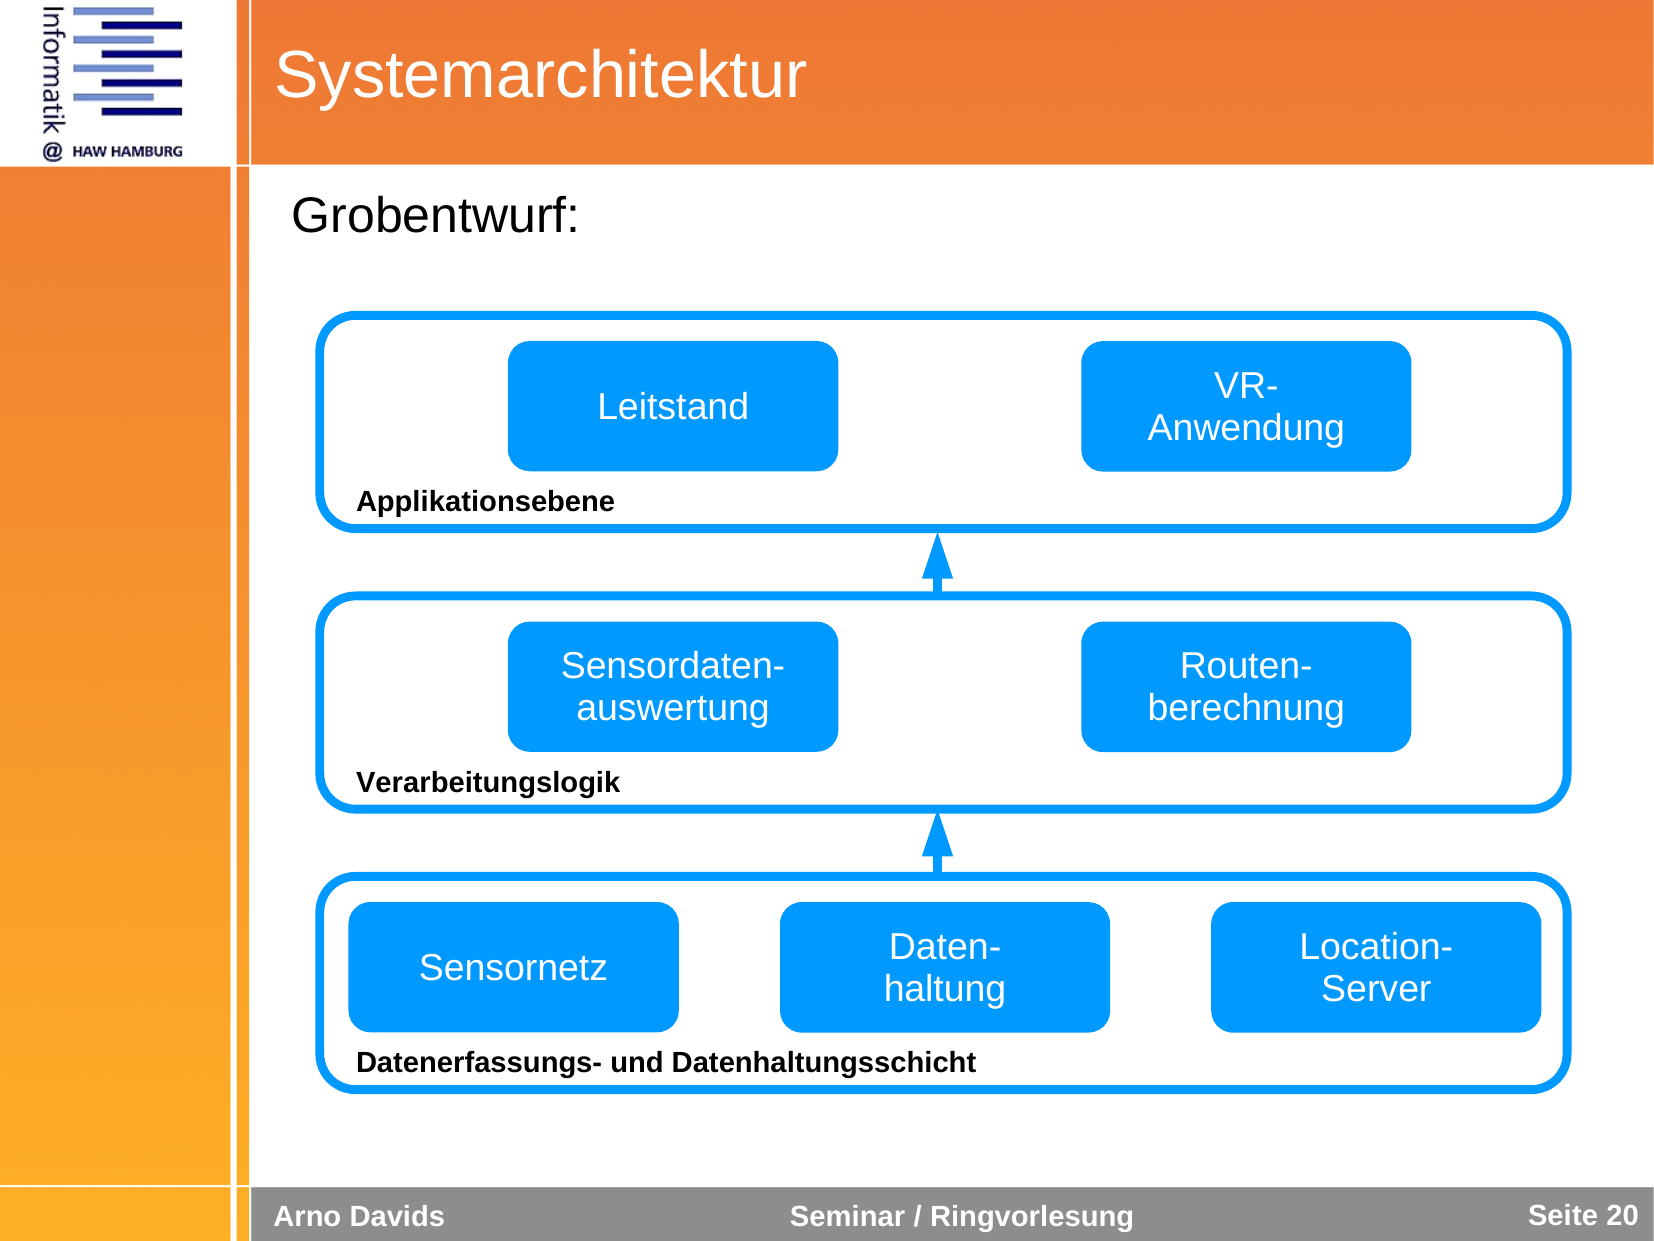

# Systemarchitektur
Grobentwurf:
Leitstand
VR-
Anwendung
Applikationsebene
Sensordaten-
auswertung
Routen-
berechnung
Verarbeitungslogik
Sensornetz
Daten-
haltung
Location-
Server
Datenerfassungs- und Datenhaltungsschicht